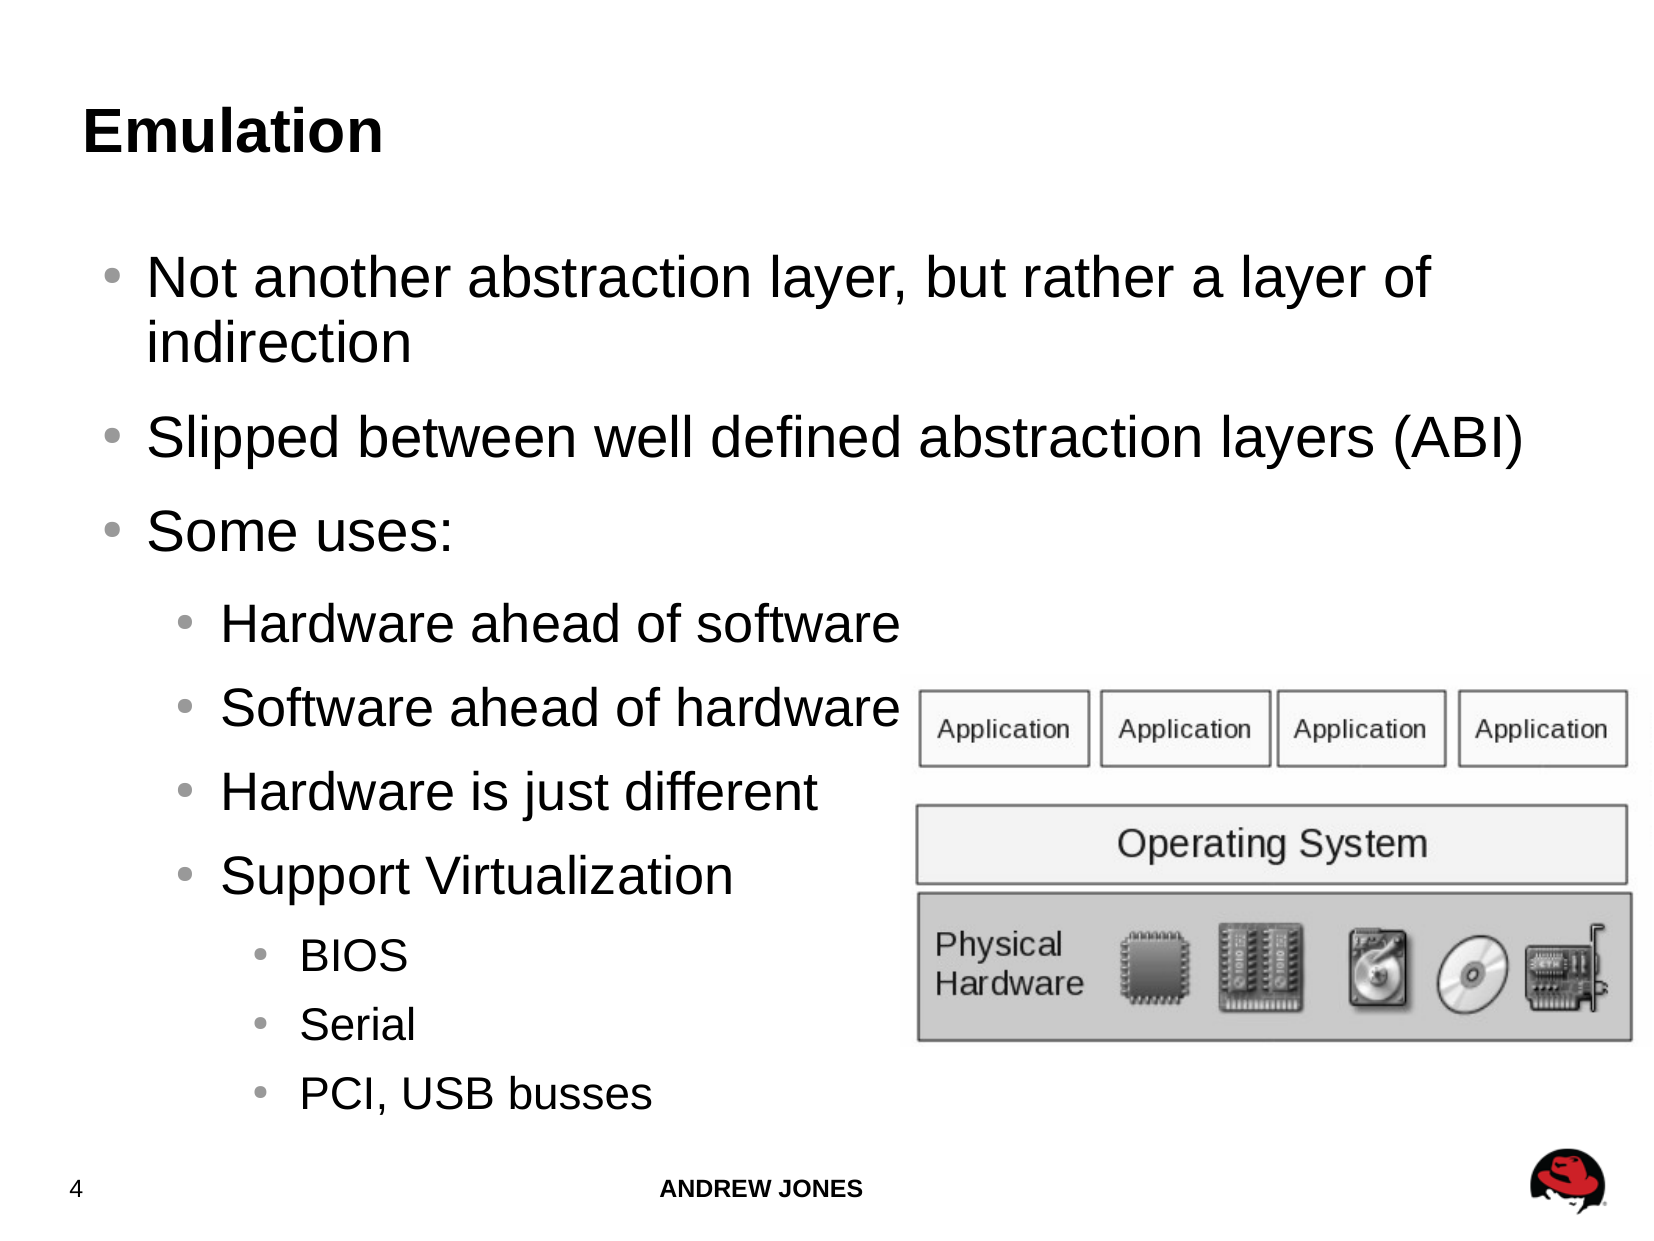

# Emulation
Not another abstraction layer, but rather a layer of indirection
Slipped between well defined abstraction layers (ABI)
Some uses:
Hardware ahead of software
Software ahead of hardware
Hardware is just different
Support Virtualization
BIOS
Serial
PCI, USB busses